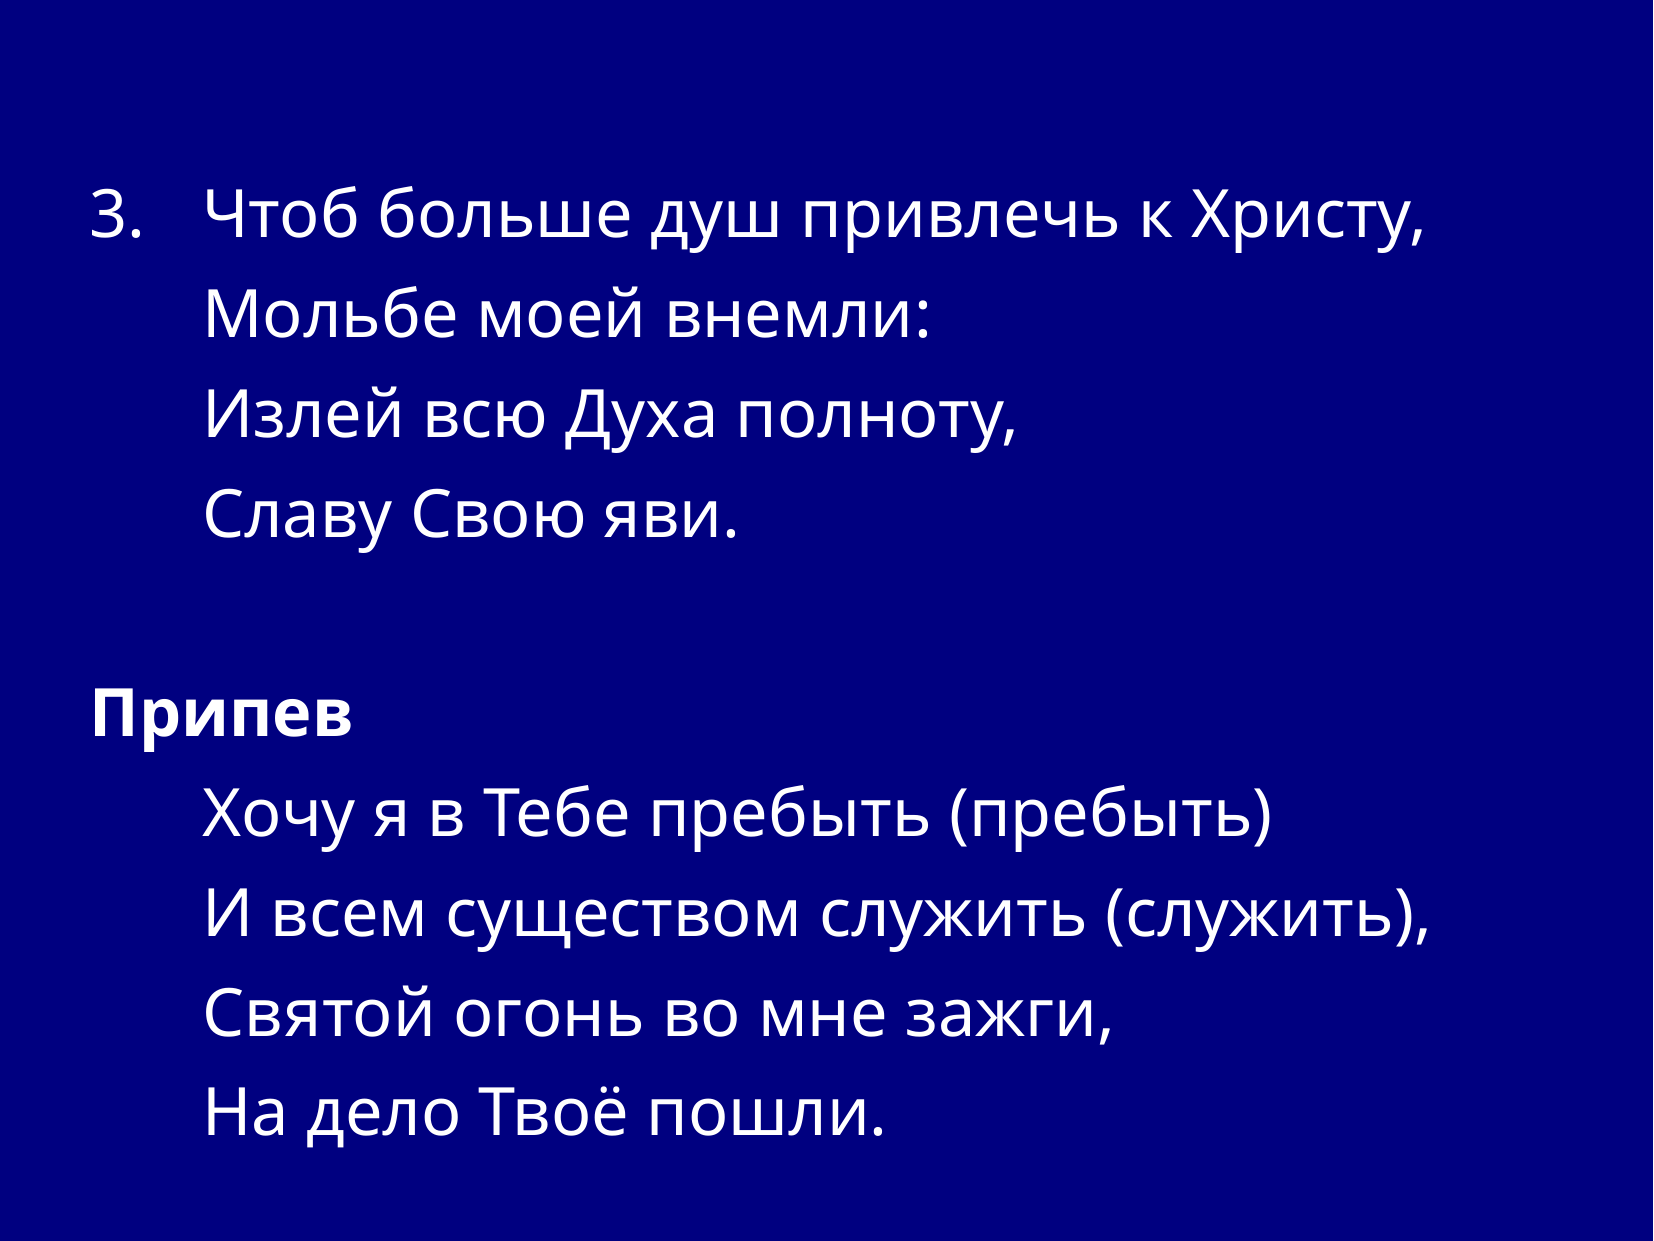

3.	Чтоб больше душ привлечь к Христу,
	Мольбе моей внемли:
	Излей всю Духа полноту,
	Славу Свою яви.
Припев
	Хочу я в Тебе пребыть (пребыть)
	И всем существом служить (служить),
	Святой огонь во мне зажги,
	На дело Твоё пошли.